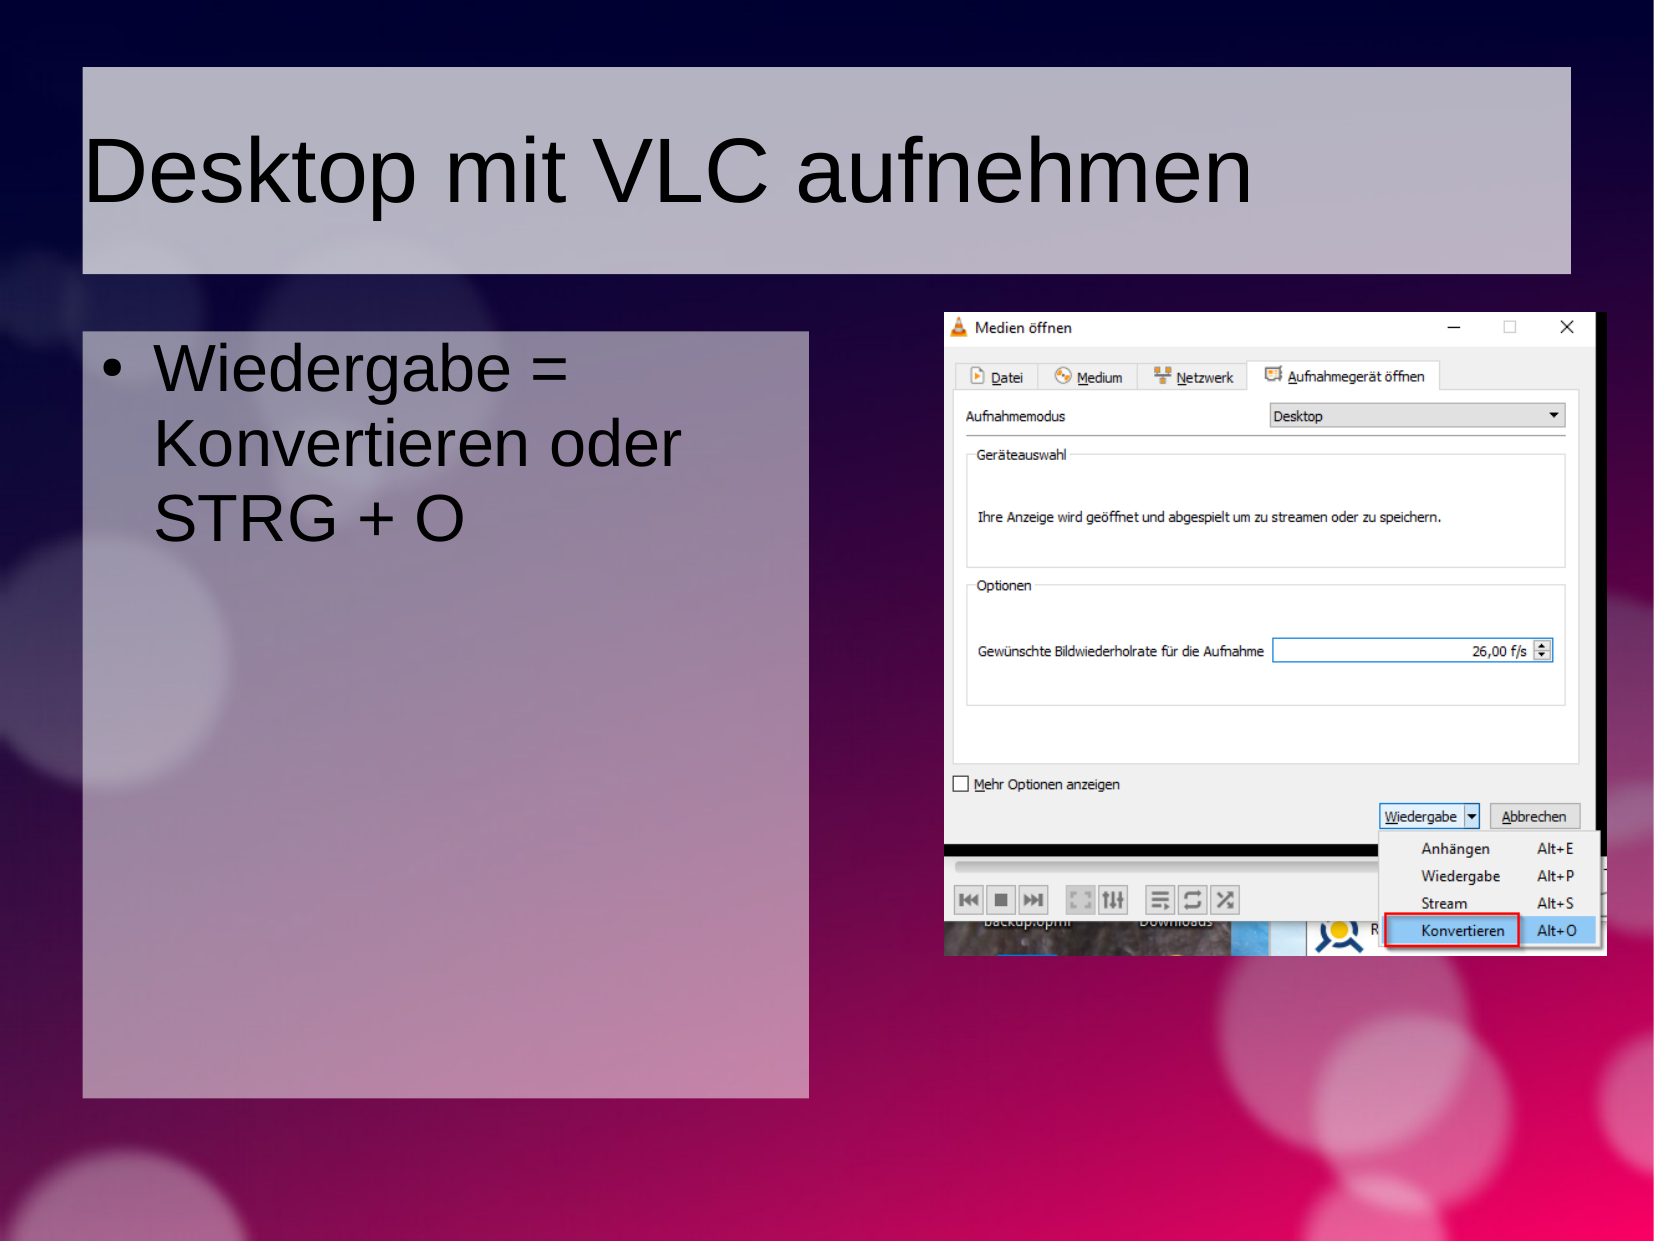

# Desktop mit VLC aufnehmen
Wiedergabe = Konvertieren oder STRG + O